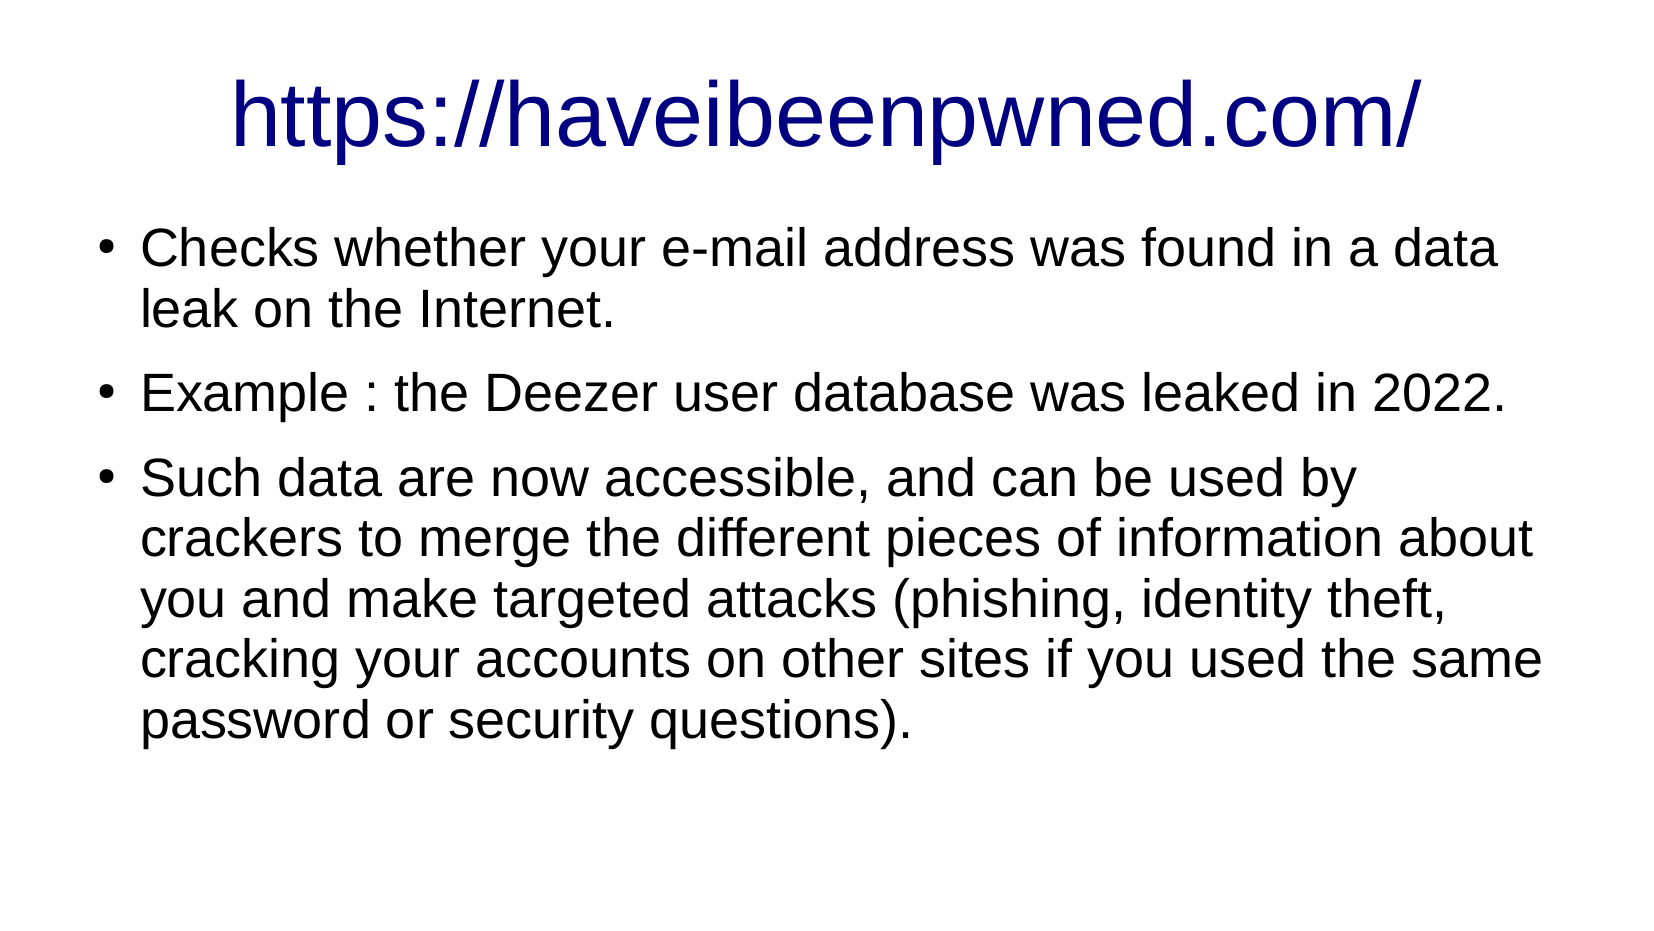

# https://haveibeenpwned.com/
Checks whether your e-mail address was found in a data leak on the Internet.
Example : the Deezer user database was leaked in 2022.
Such data are now accessible, and can be used by crackers to merge the different pieces of information about you and make targeted attacks (phishing, identity theft, cracking your accounts on other sites if you used the same password or security questions).